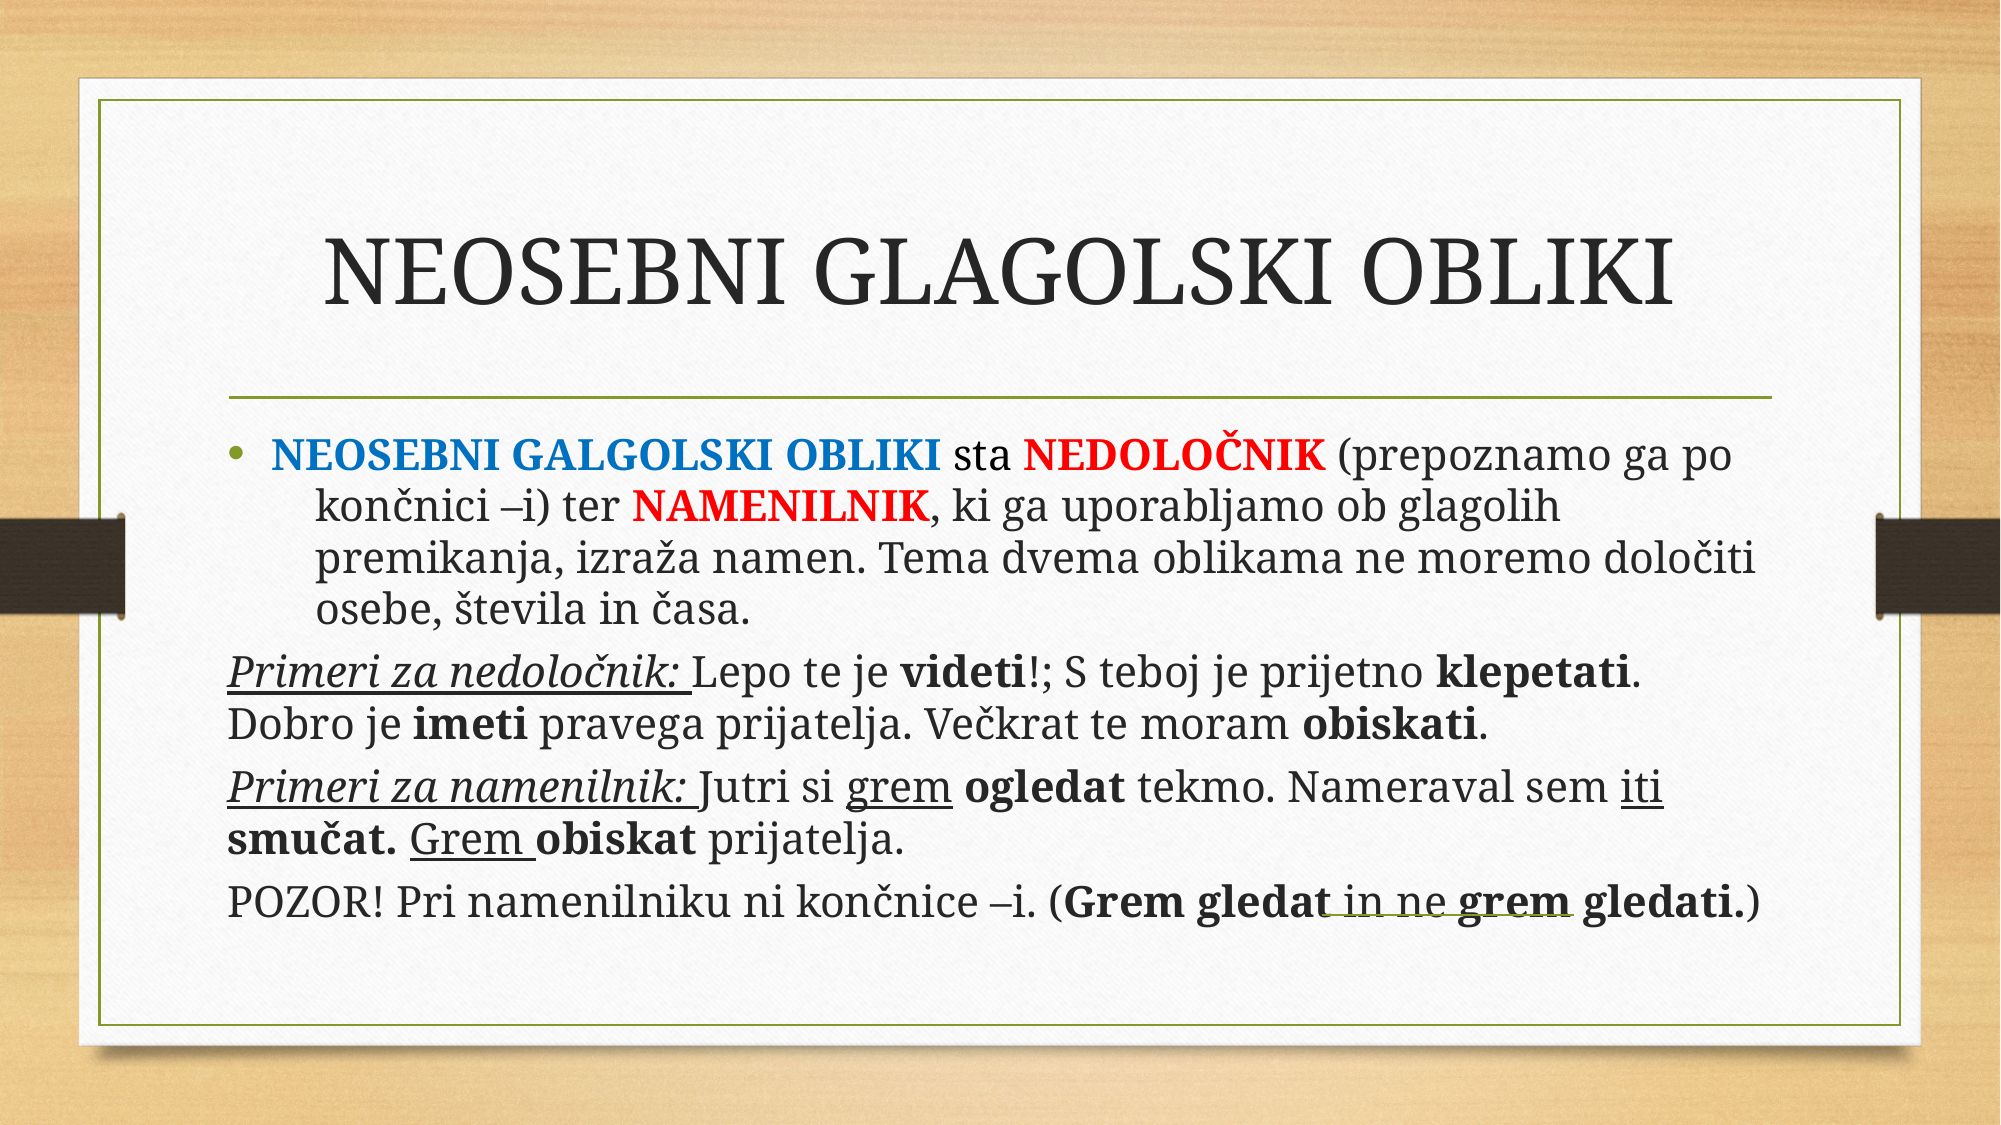

# NEOSEBNI GLAGOLSKI OBLIKI
NEOSEBNI GALGOLSKI OBLIKI sta NEDOLOČNIK (prepoznamo ga po končnici –i) ter NAMENILNIK, ki ga uporabljamo ob glagolih premikanja, izraža namen. Tema dvema oblikama ne moremo določiti osebe, števila in časa.
Primeri za nedoločnik: Lepo te je videti!; S teboj je prijetno klepetati. Dobro je imeti pravega prijatelja. Večkrat te moram obiskati.
Primeri za namenilnik: Jutri si grem ogledat tekmo. Nameraval sem iti smučat. Grem obiskat prijatelja.
POZOR! Pri namenilniku ni končnice –i. (Grem gledat in ne grem gledati.)